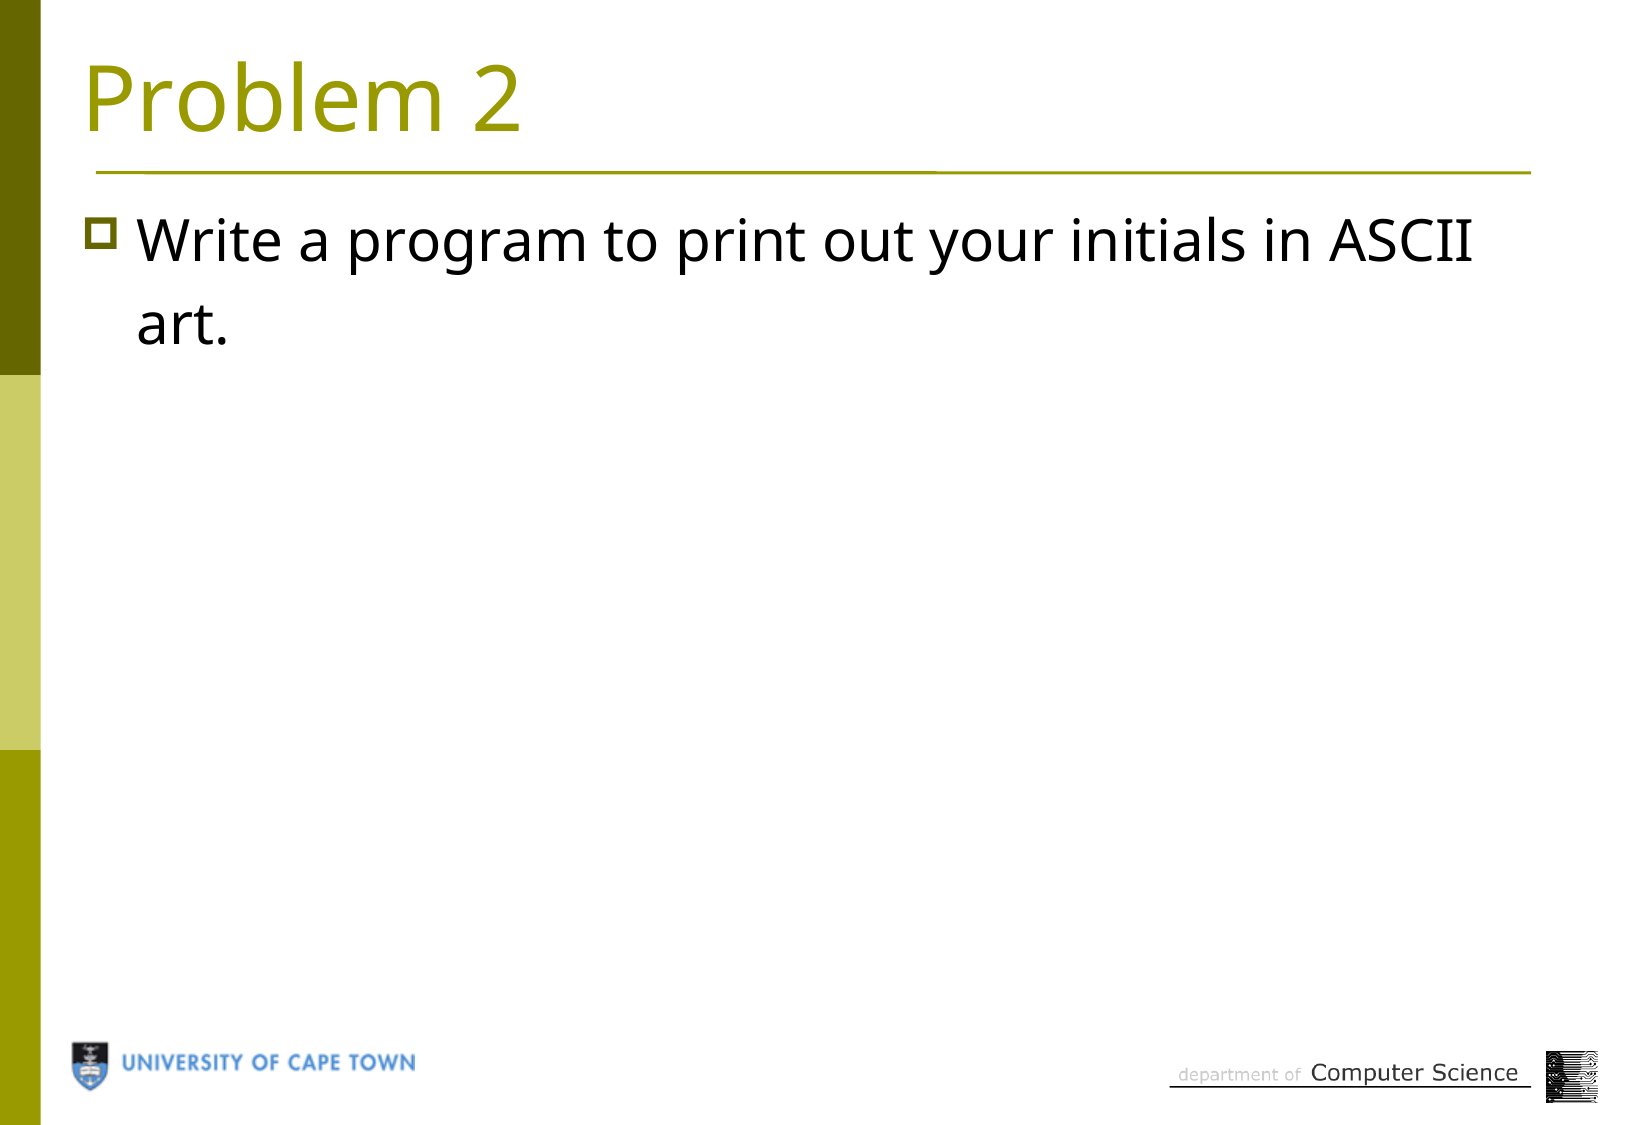

# Problem 2
Write a program to print out your initials in ASCII art.